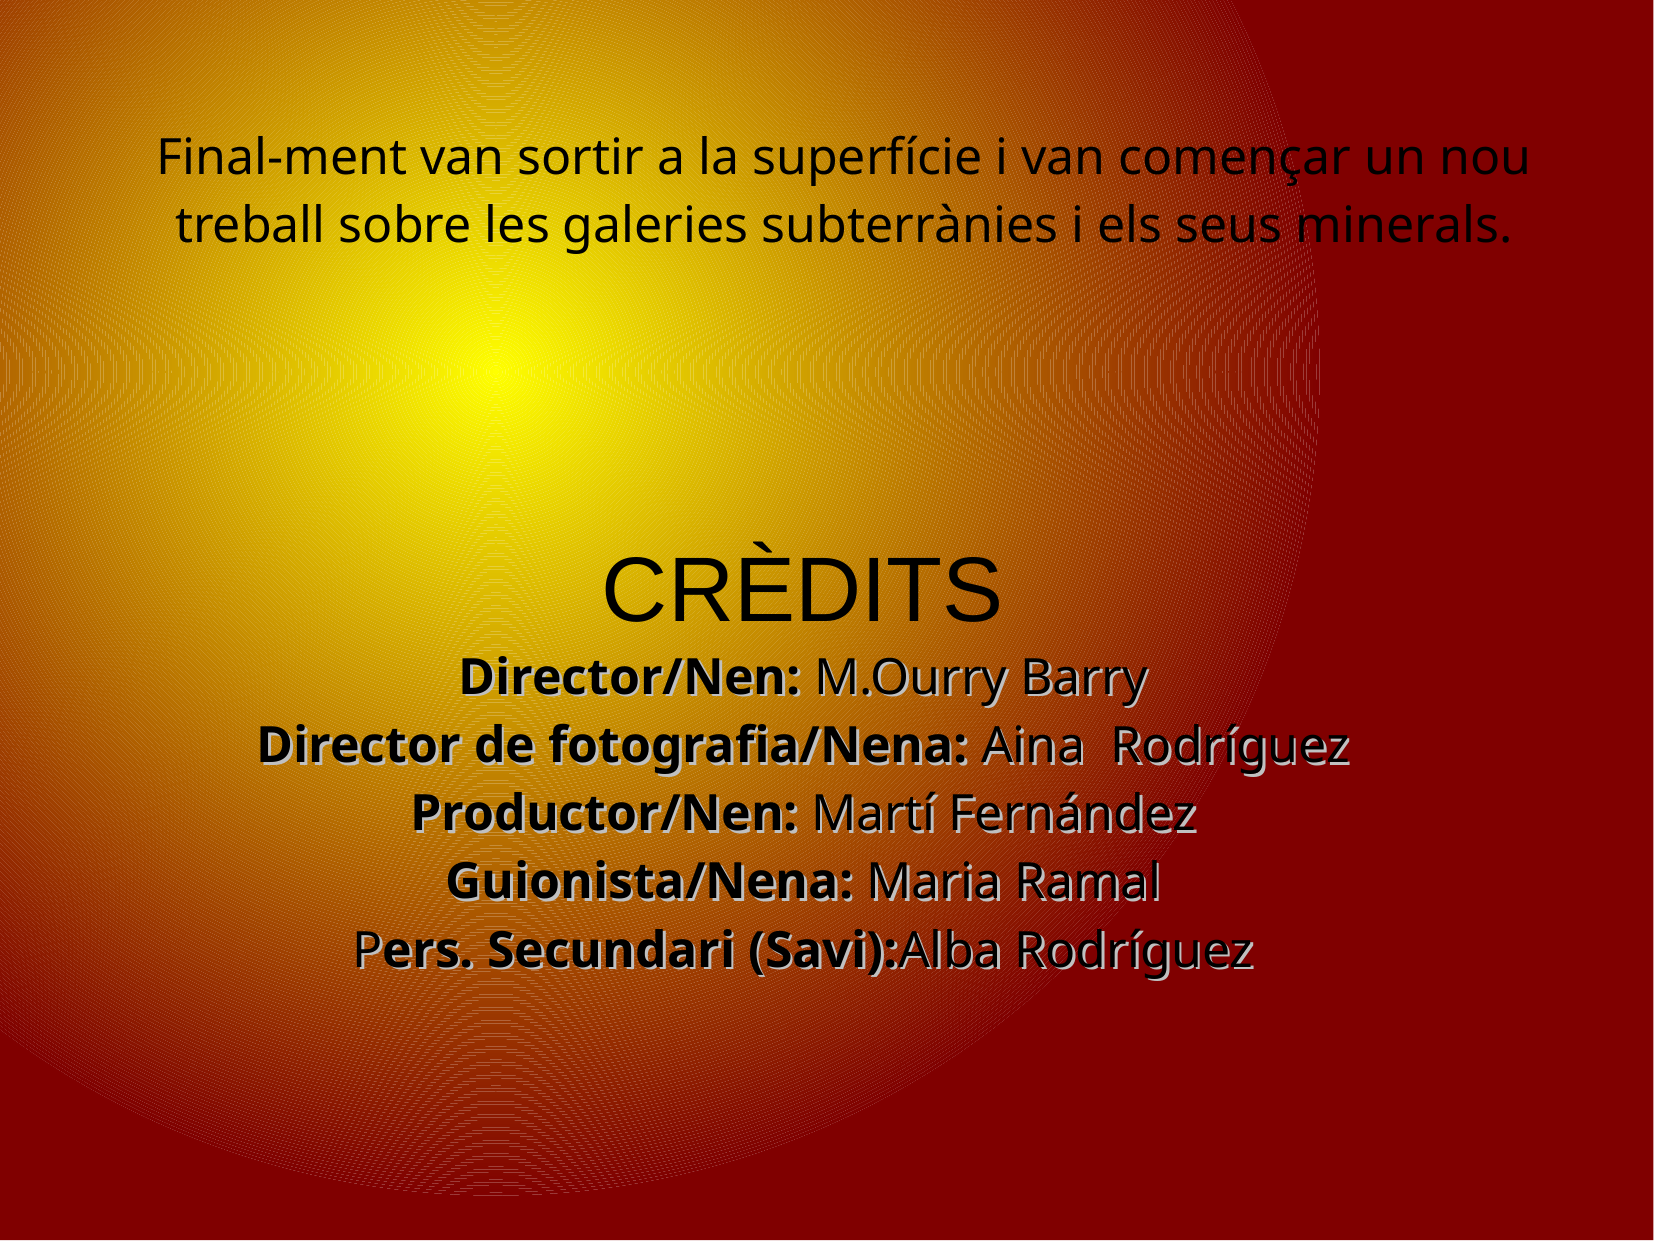

Final-ment van sortir a la superfície i van començar un nou treball sobre les galeries subterrànies i els seus minerals.
# CRÈDITS Director/Nen: M.Ourry Barry Director de fotografia/Nena: Aina Rodríguez Productor/Nen: Martí Fernández Guionista/Nena: Maria Ramal Pers. Secundari (Savi):Alba Rodríguez